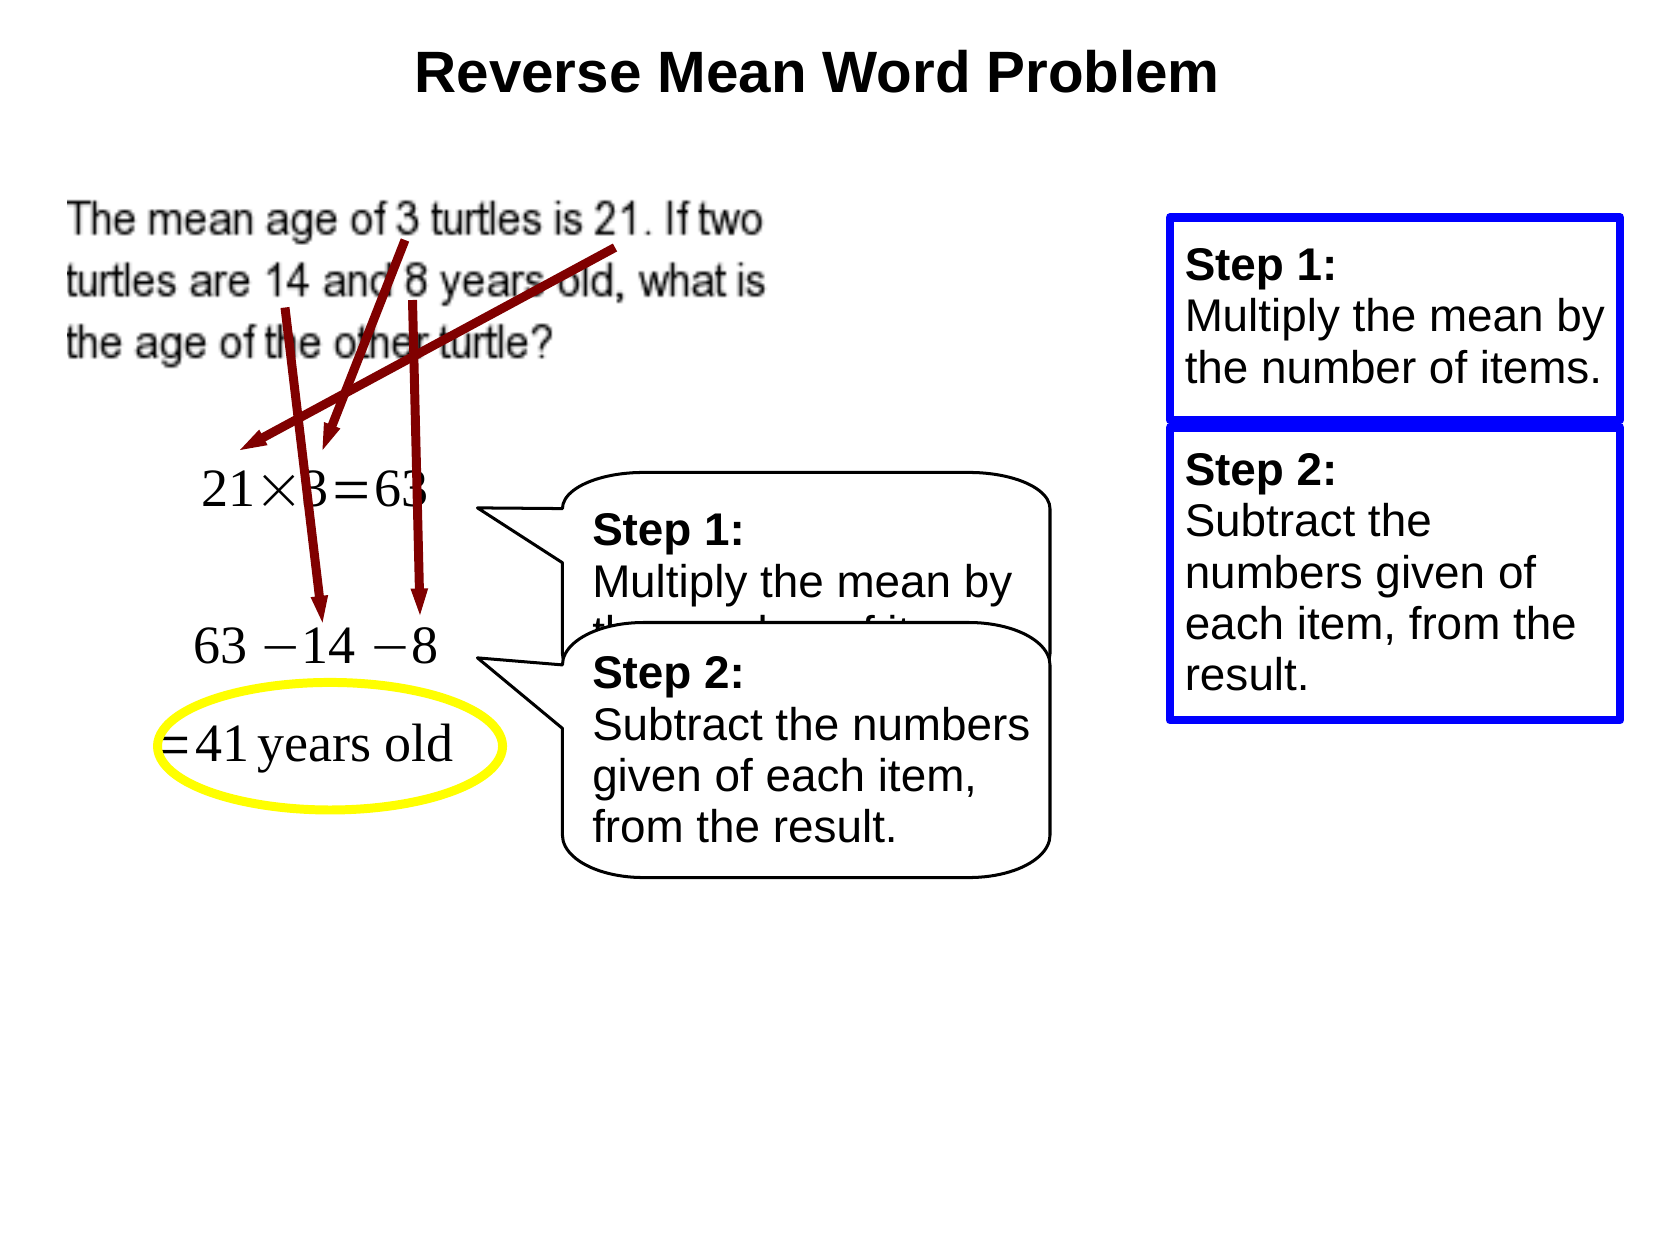

Reverse Mean Word Problem
Step 1:
Multiply the mean by the number of items.
Step 2:
Subtract the numbers given of each item, from the result.
Step 1:
Multiply the mean by
the number of items.
Step 2:
Subtract the numbers
given of each item,
from the result.